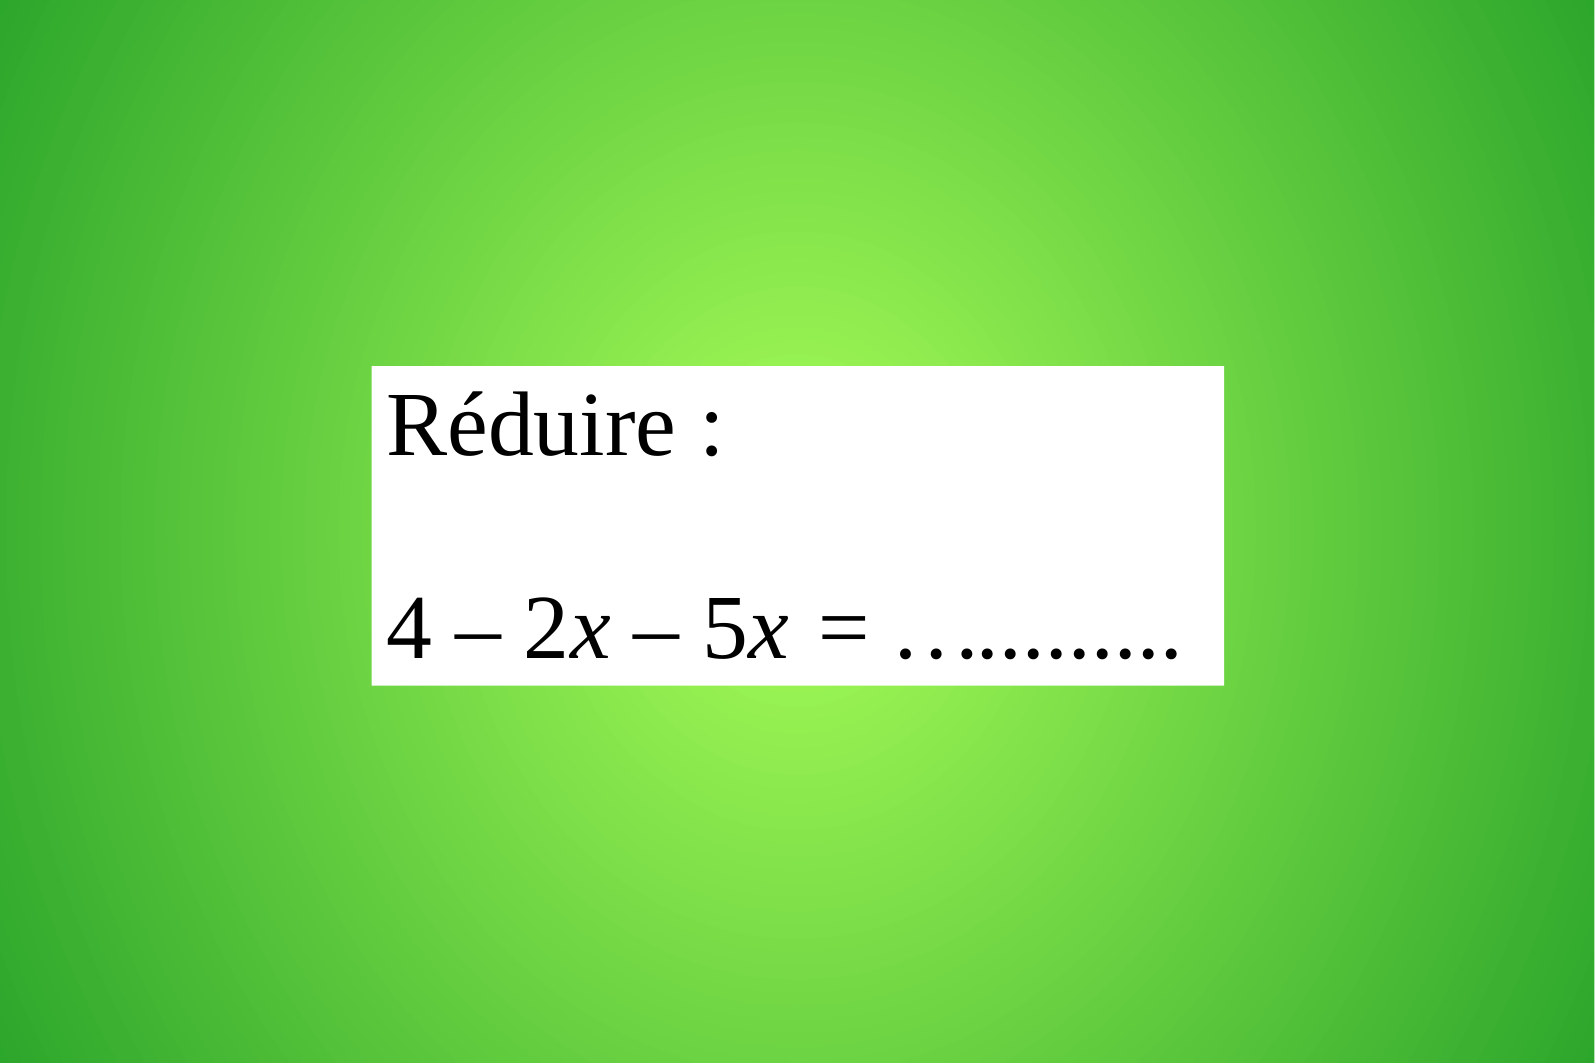

Réduire :
4 – 2x – 5x = ….........